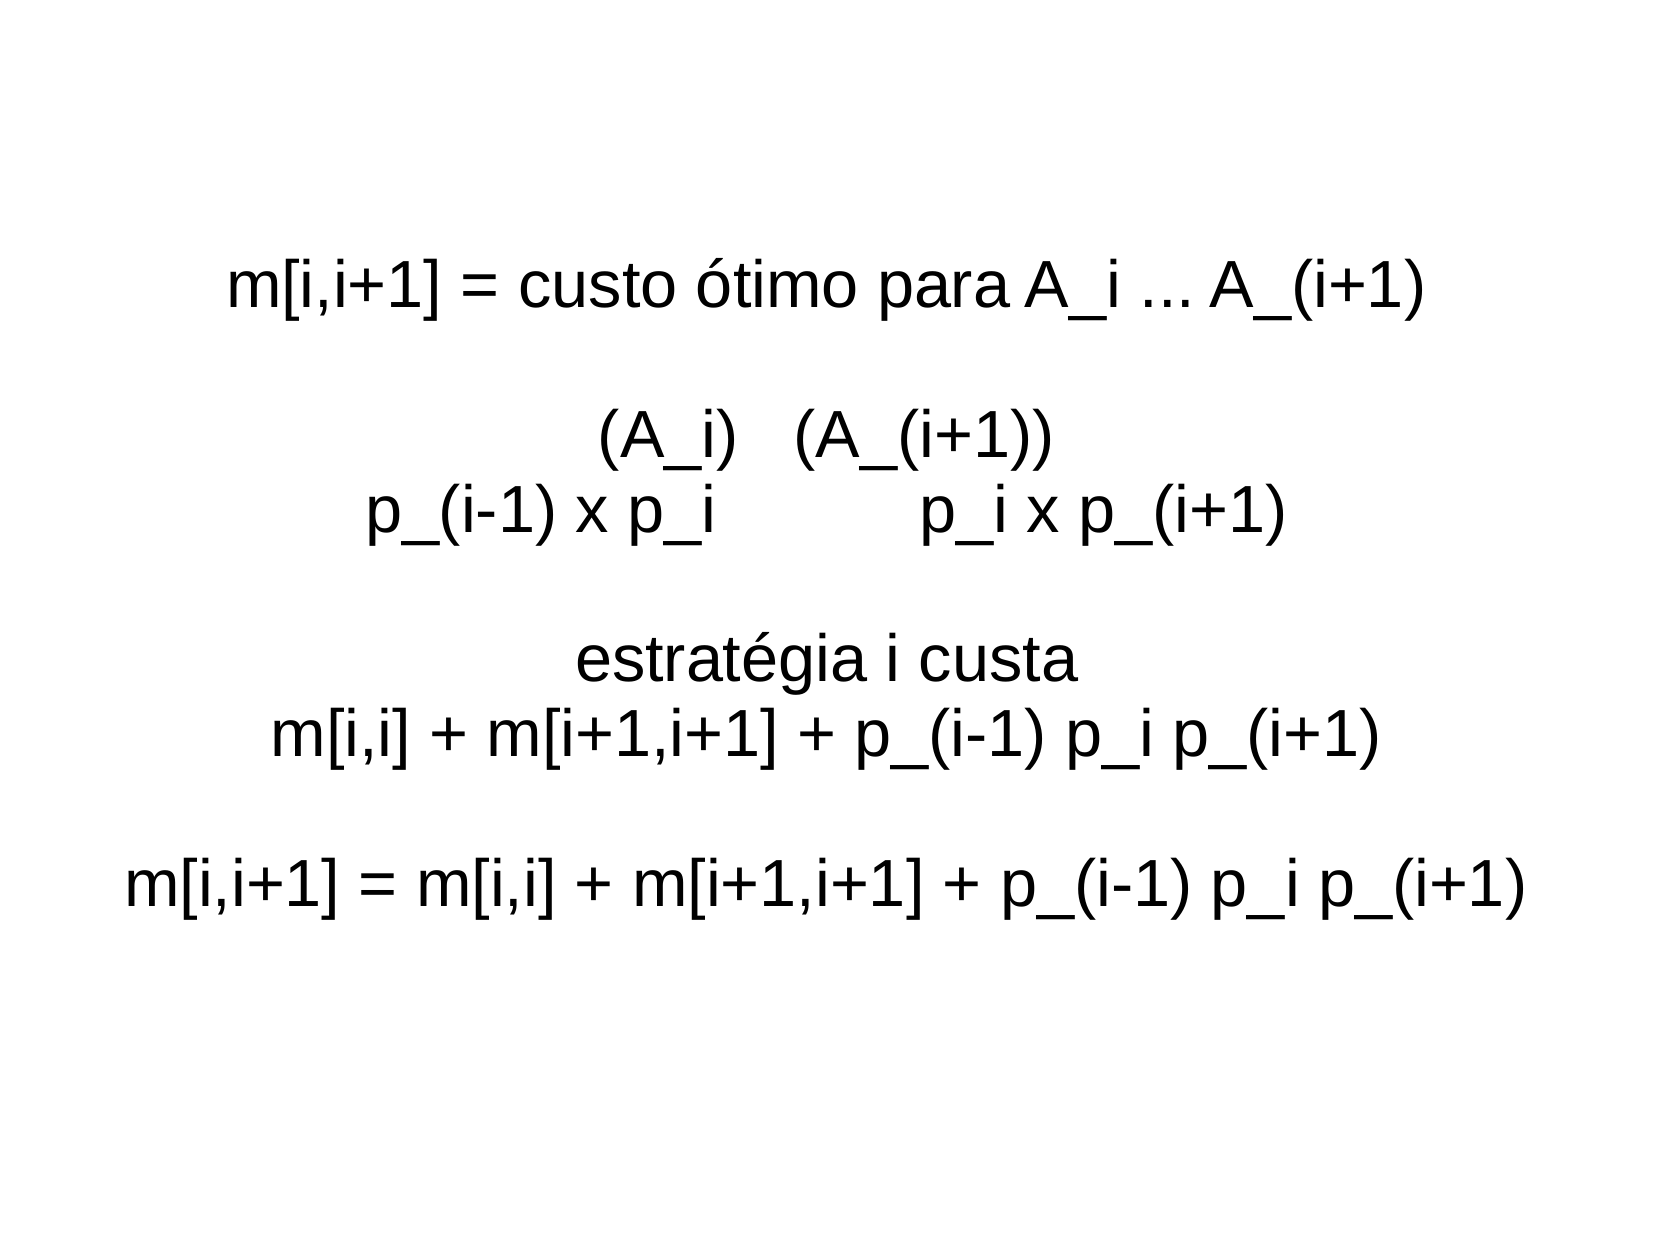

# m[i,i+1] = custo ótimo para A_i ... A_(i+1)
(A_i) (A_(i+1))
p_(i-1) x p_i p_i x p_(i+1)
estratégia i custa
m[i,i] + m[i+1,i+1] + p_(i-1) p_i p_(i+1)
m[i,i+1] = m[i,i] + m[i+1,i+1] + p_(i-1) p_i p_(i+1)